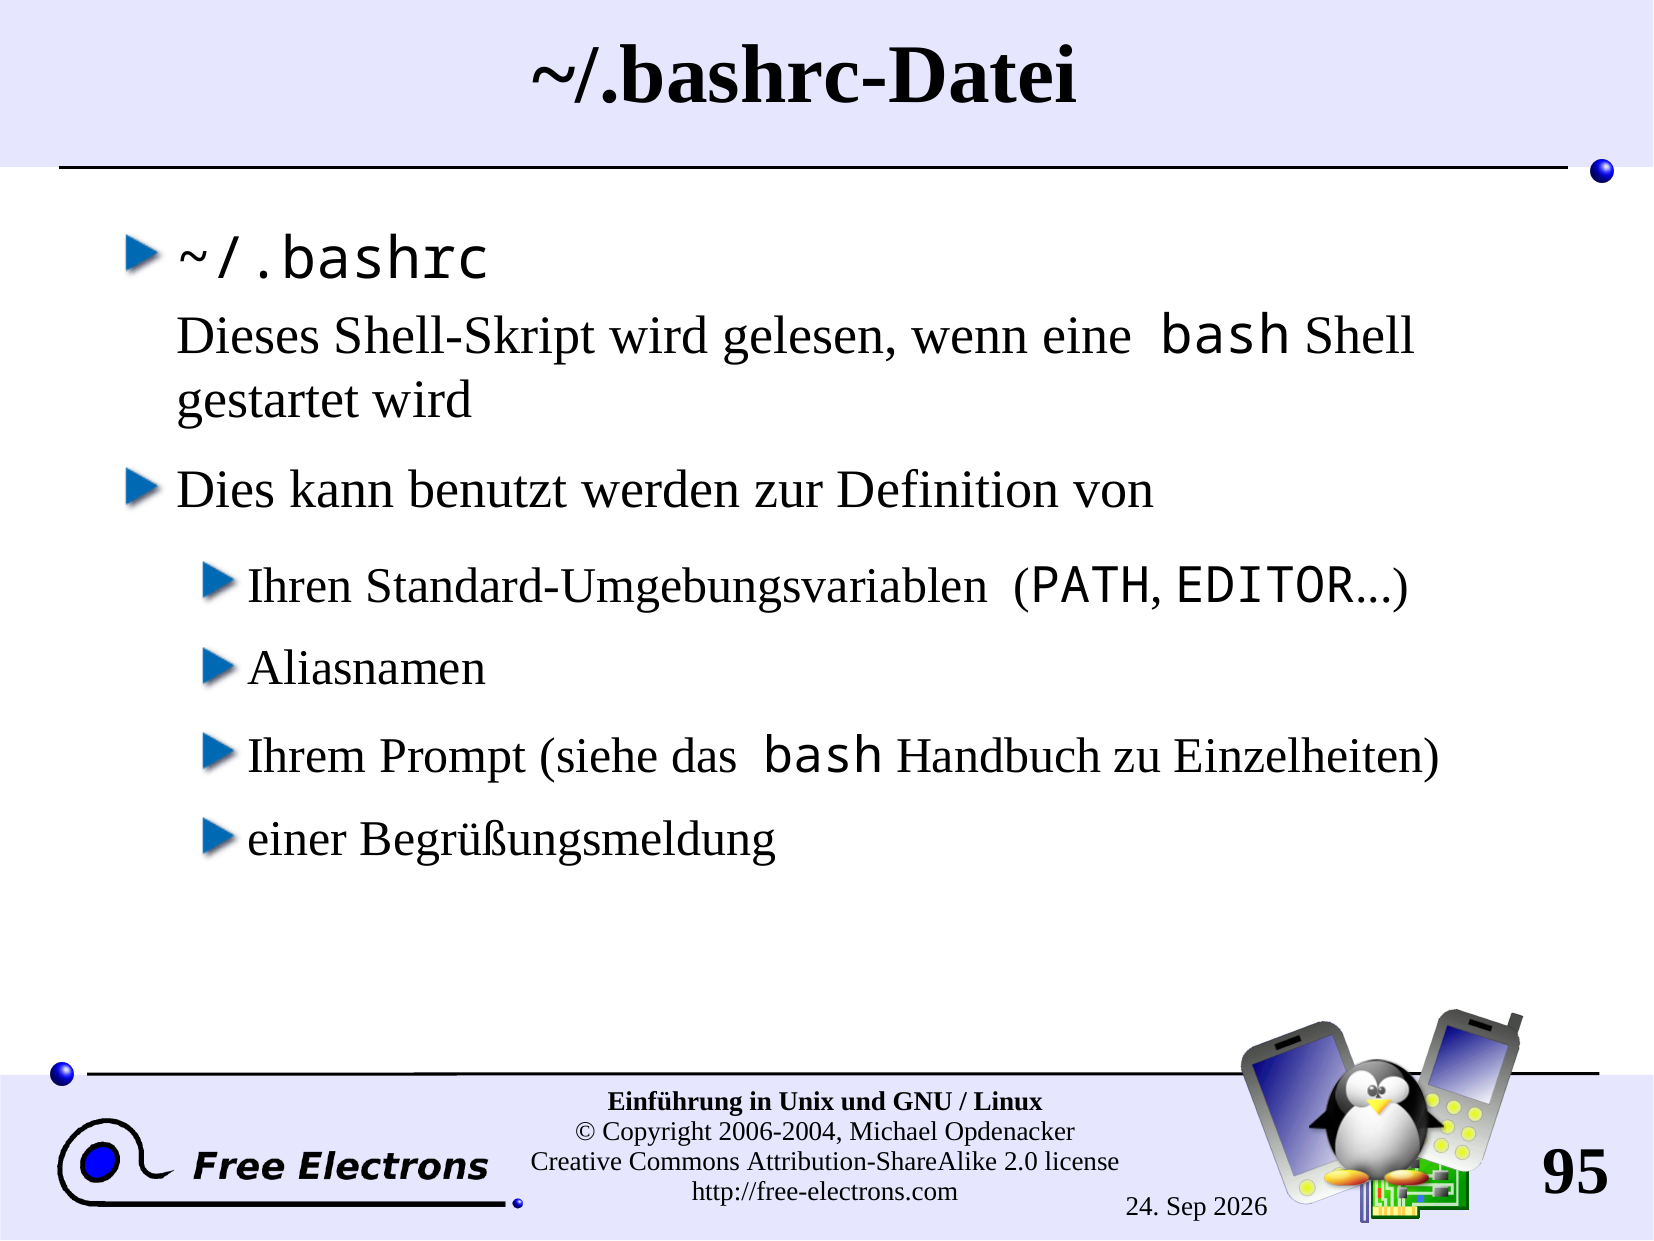

# ~/.bashrc-Datei
~/.bashrc
Dieses Shell-Skript wird gelesen, wenn eine bash Shell gestartet wird
Dies kann benutzt werden zur Definition von
Ihren Standard-Umgebungsvariablen (PATH, EDITOR...)
Aliasnamen
Ihrem Prompt (siehe das bash Handbuch zu Einzelheiten)
einer Begrüßungsmeldung